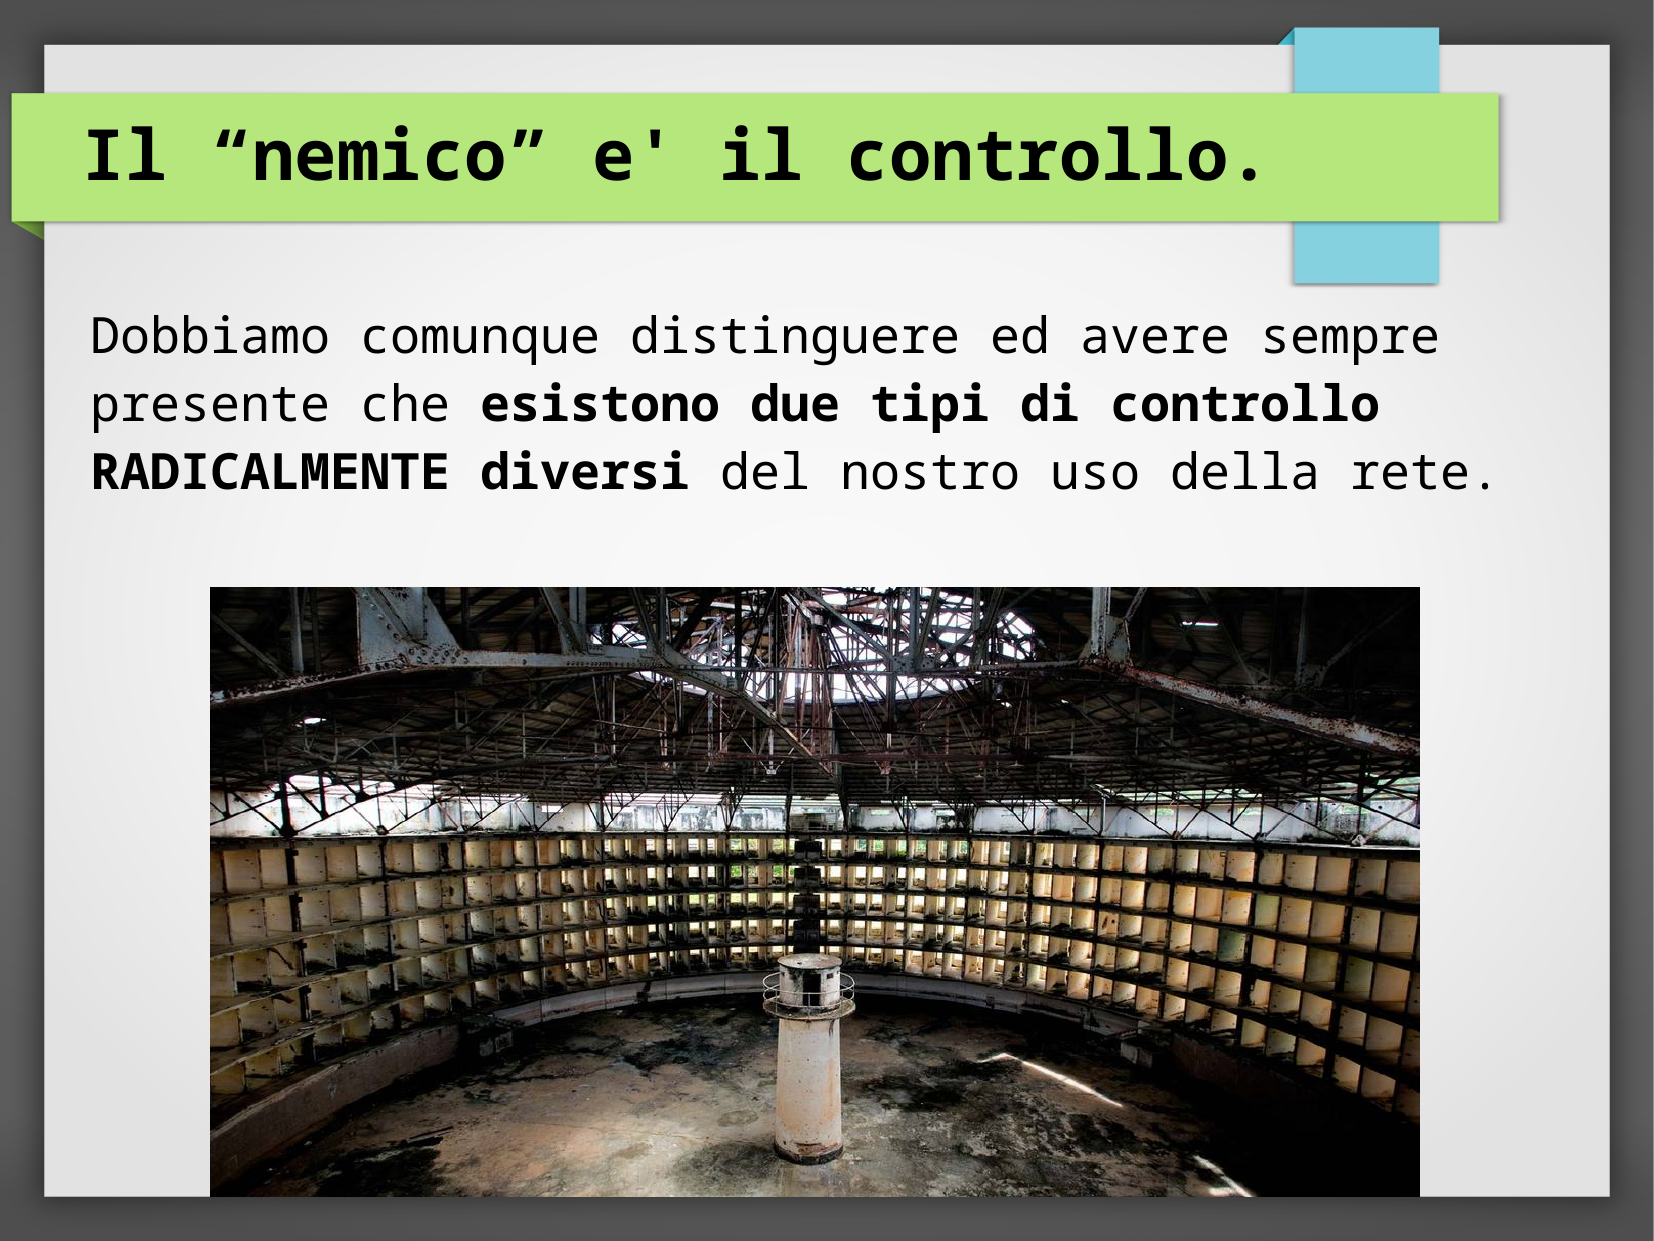

# Il “nemico” e' il controllo.
Dobbiamo comunque distinguere ed avere sempre presente che esistono due tipi di controllo RADICALMENTE diversi del nostro uso della rete.